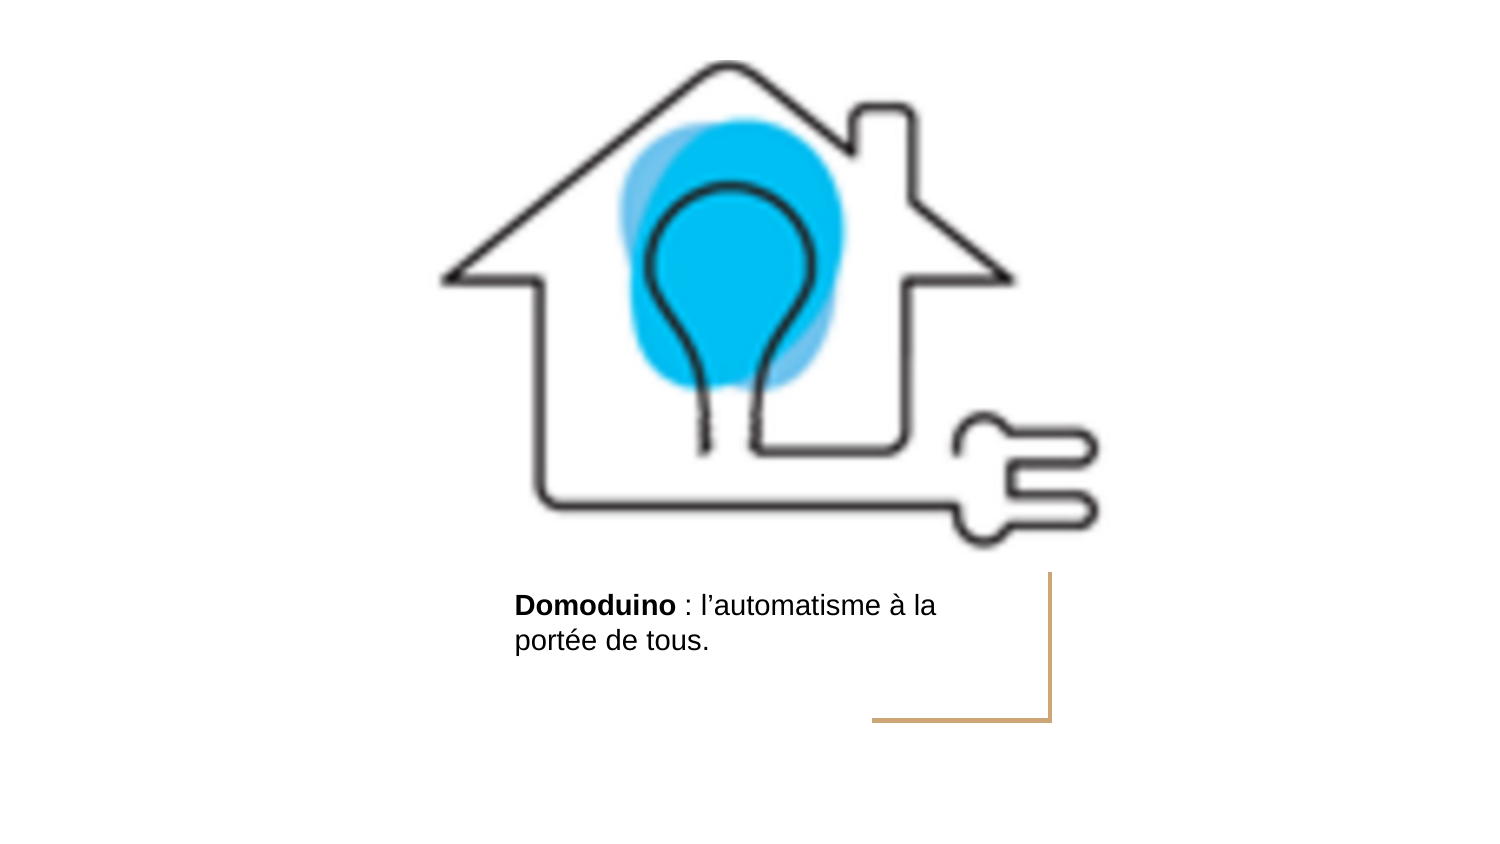

#
Domoduino : l’automatisme à la portée de tous.